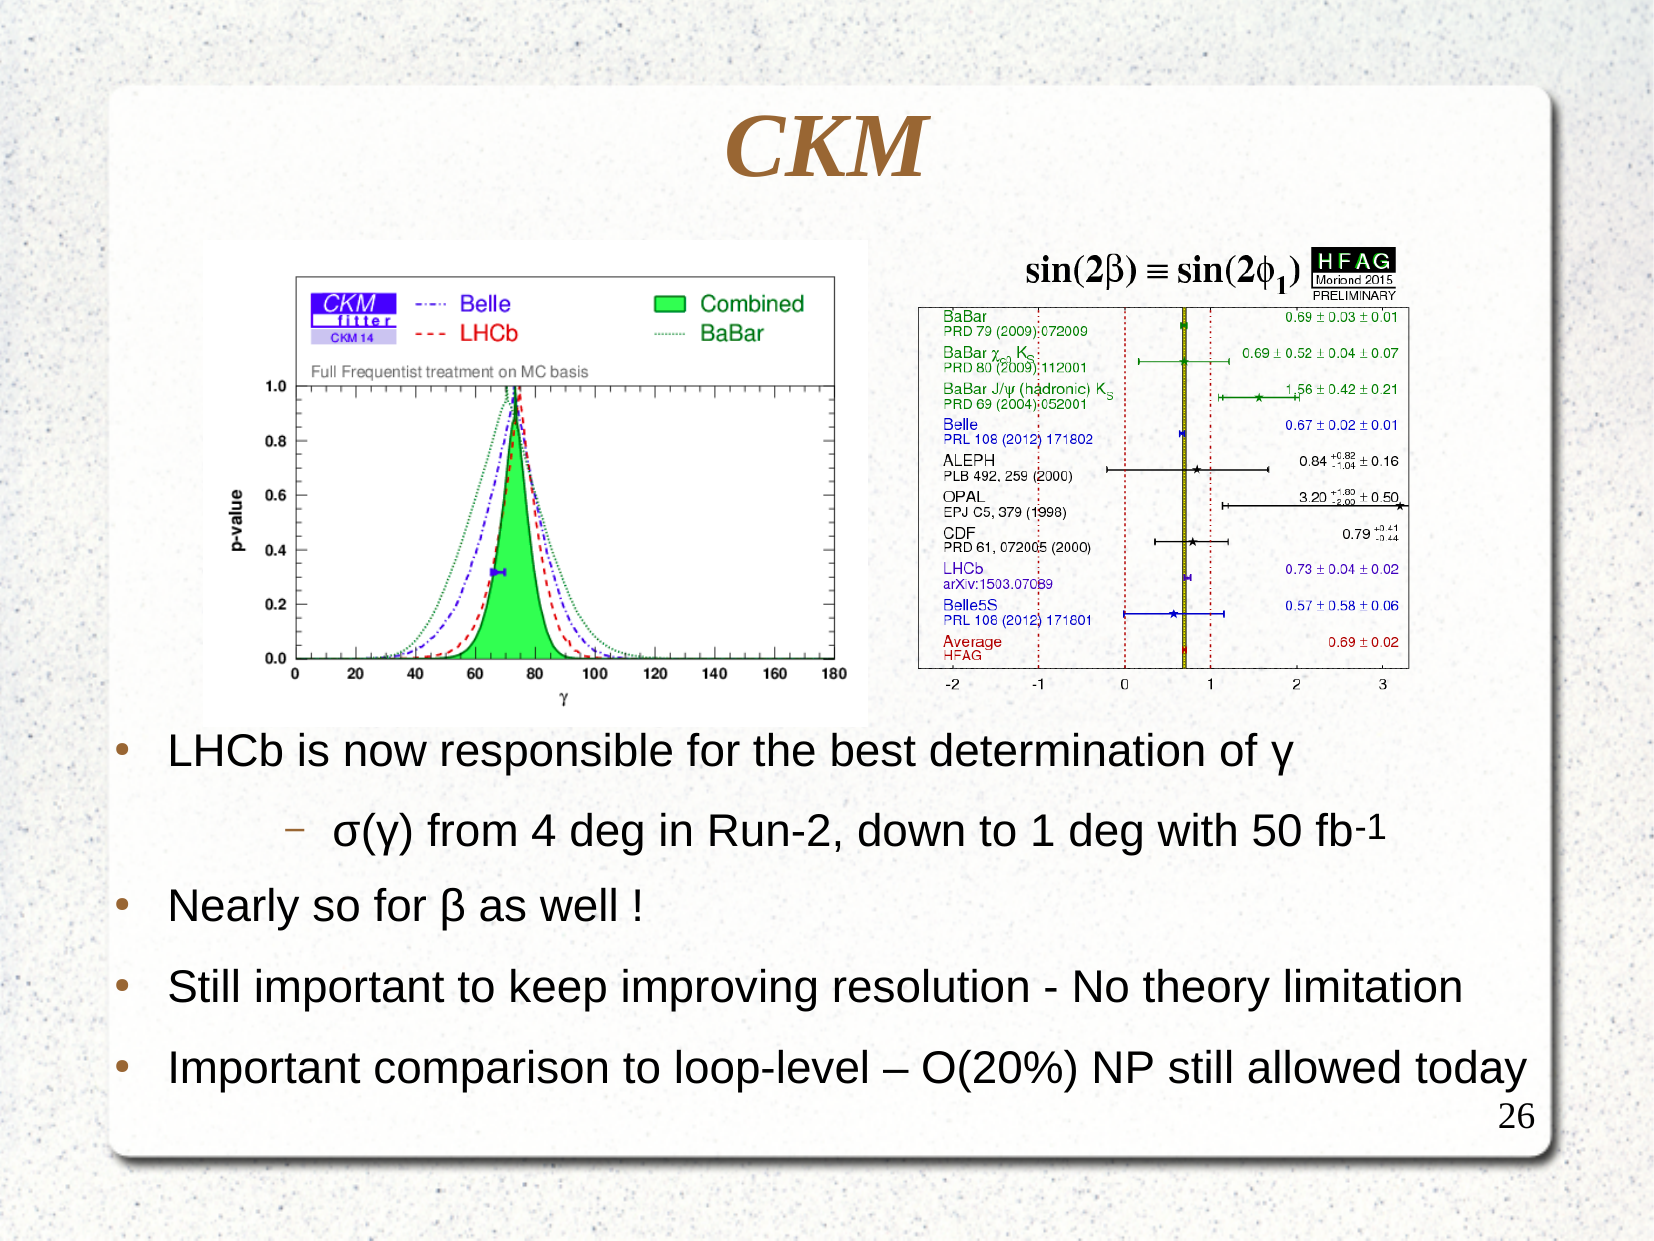

# CKM
LHCb is now responsible for the best determination of γ
σ(γ) from 4 deg in Run-2, down to 1 deg with 50 fb-1
Nearly so for β as well !
Still important to keep improving resolution - No theory limitation
Important comparison to loop-level – O(20%) NP still allowed today
26